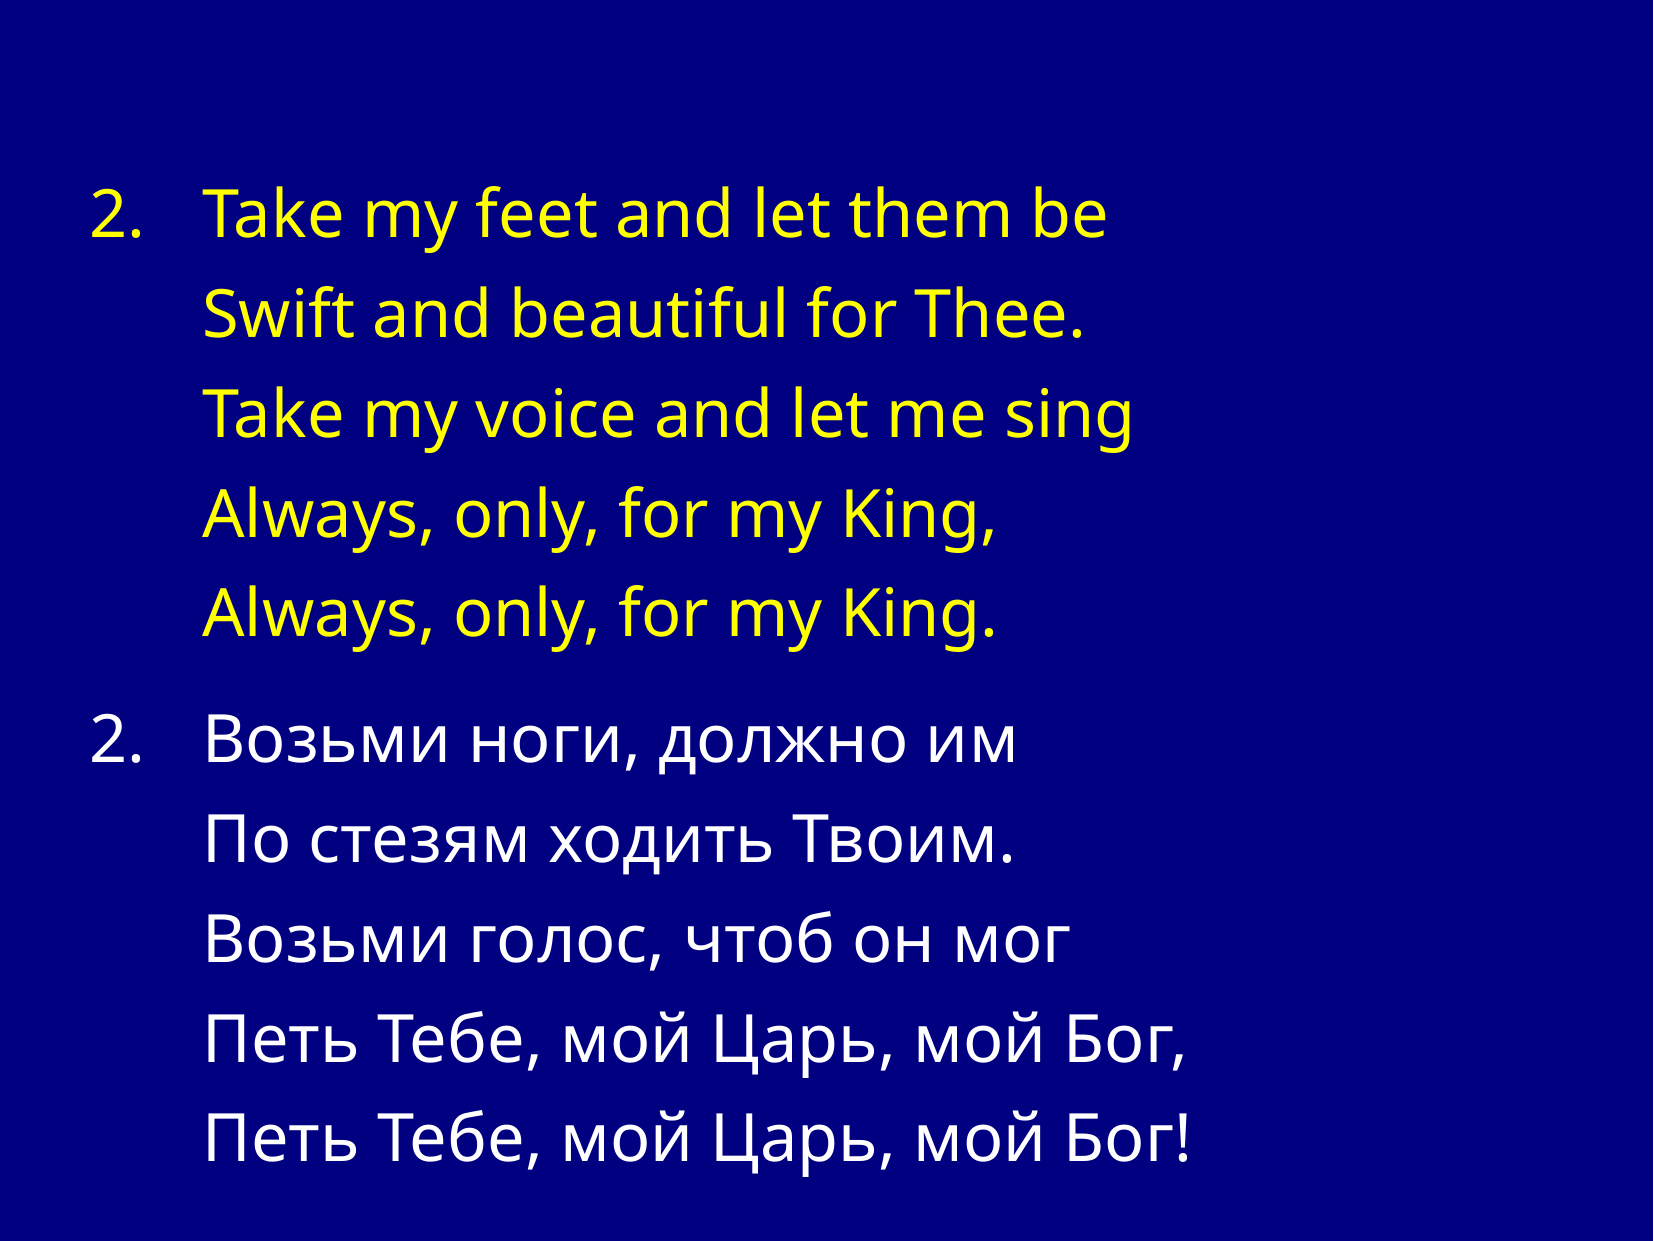

2.	Take my feet and let them be
	Swift and beautiful for Thee.
	Take my voice and let me sing
	Always, only, for my King,
	Always, only, for my King.
2.	Возьми ноги, должно им
	По стезям ходить Твоим.
	Возьми голос, чтоб он мог
	Петь Тебе, мой Царь, мой Бог,
	Петь Тебе, мой Царь, мой Бог!